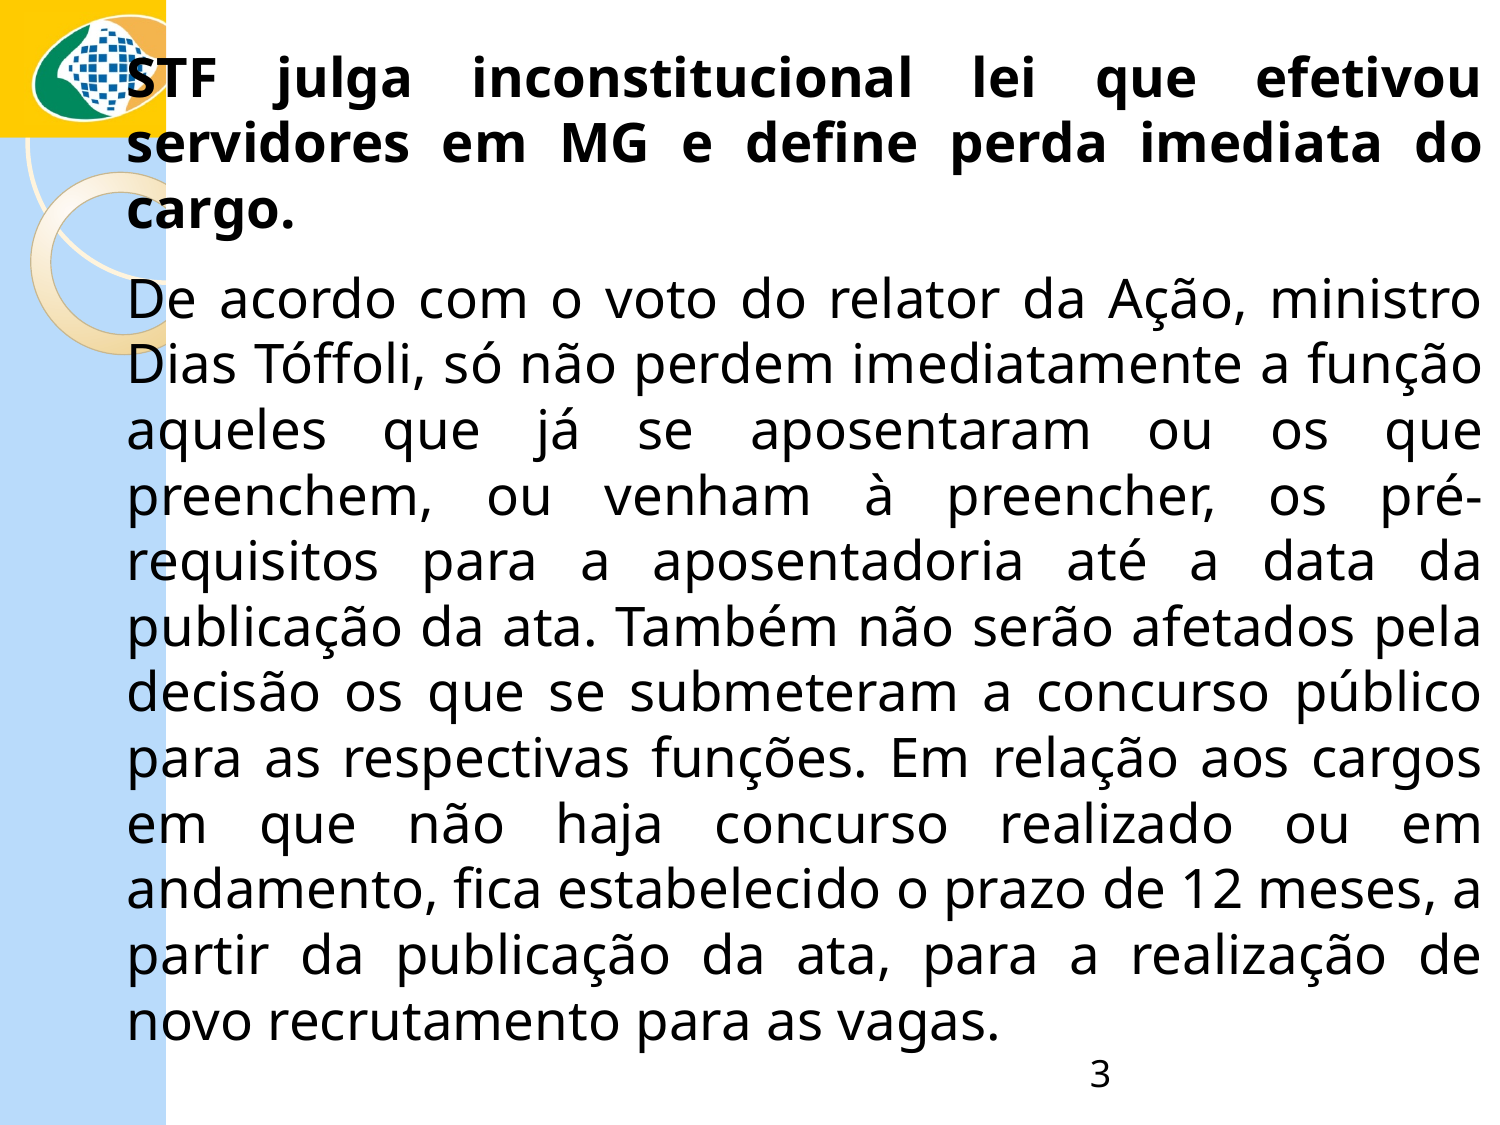

#
STF julga inconstitucional lei que efetivou servidores em MG e define perda imediata do cargo.
De acordo com o voto do relator da Ação, ministro Dias Tóffoli, só não perdem imediatamente a função aqueles que já se aposentaram ou os que preenchem, ou venham à preencher, os pré-requisitos para a aposentadoria até a data da publicação da ata. Também não serão afetados pela decisão os que se submeteram a concurso público para as respectivas funções. Em relação aos cargos em que não haja concurso realizado ou em andamento, fica estabelecido o prazo de 12 meses, a partir da publicação da ata, para a realização de novo recrutamento para as vagas.